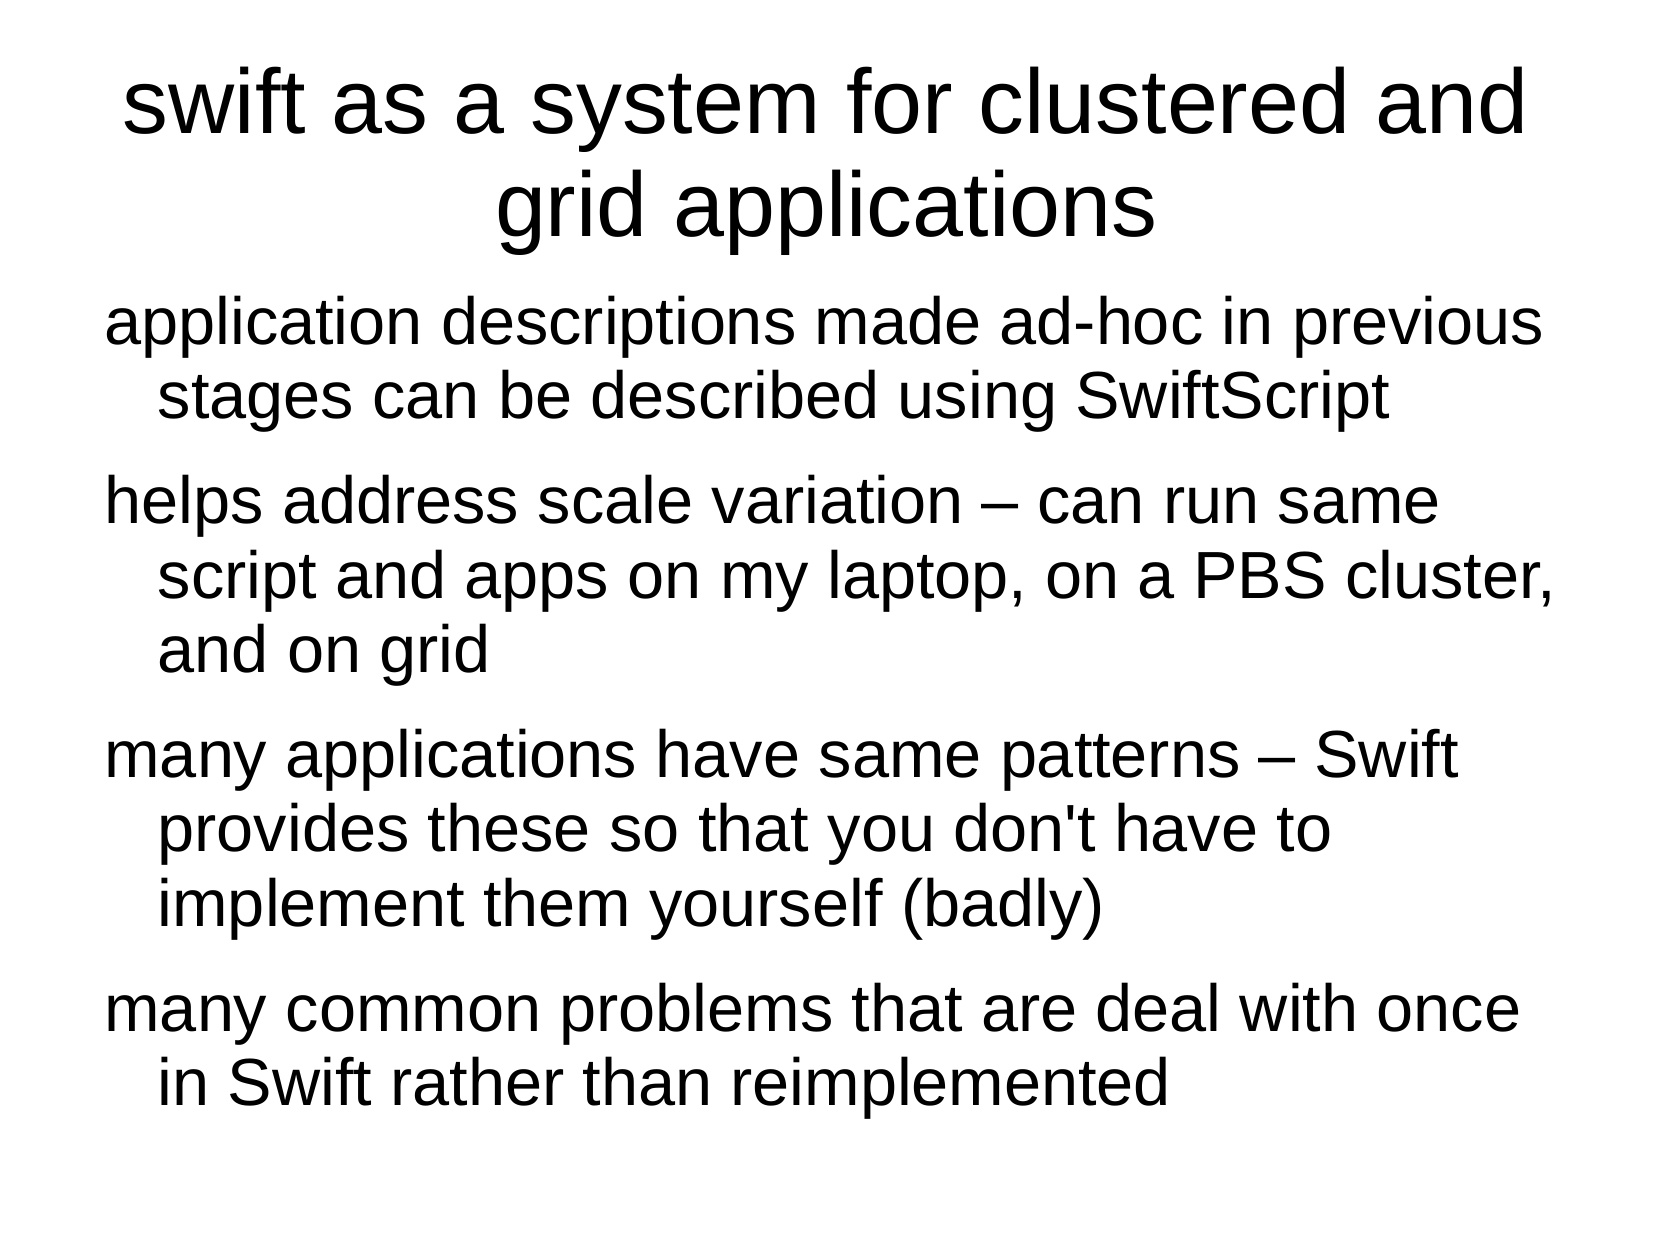

# swift as a system for clustered and grid applications
application descriptions made ad-hoc in previous stages can be described using SwiftScript
helps address scale variation – can run same script and apps on my laptop, on a PBS cluster, and on grid
many applications have same patterns – Swift provides these so that you don't have to implement them yourself (badly)
many common problems that are deal with once in Swift rather than reimplemented